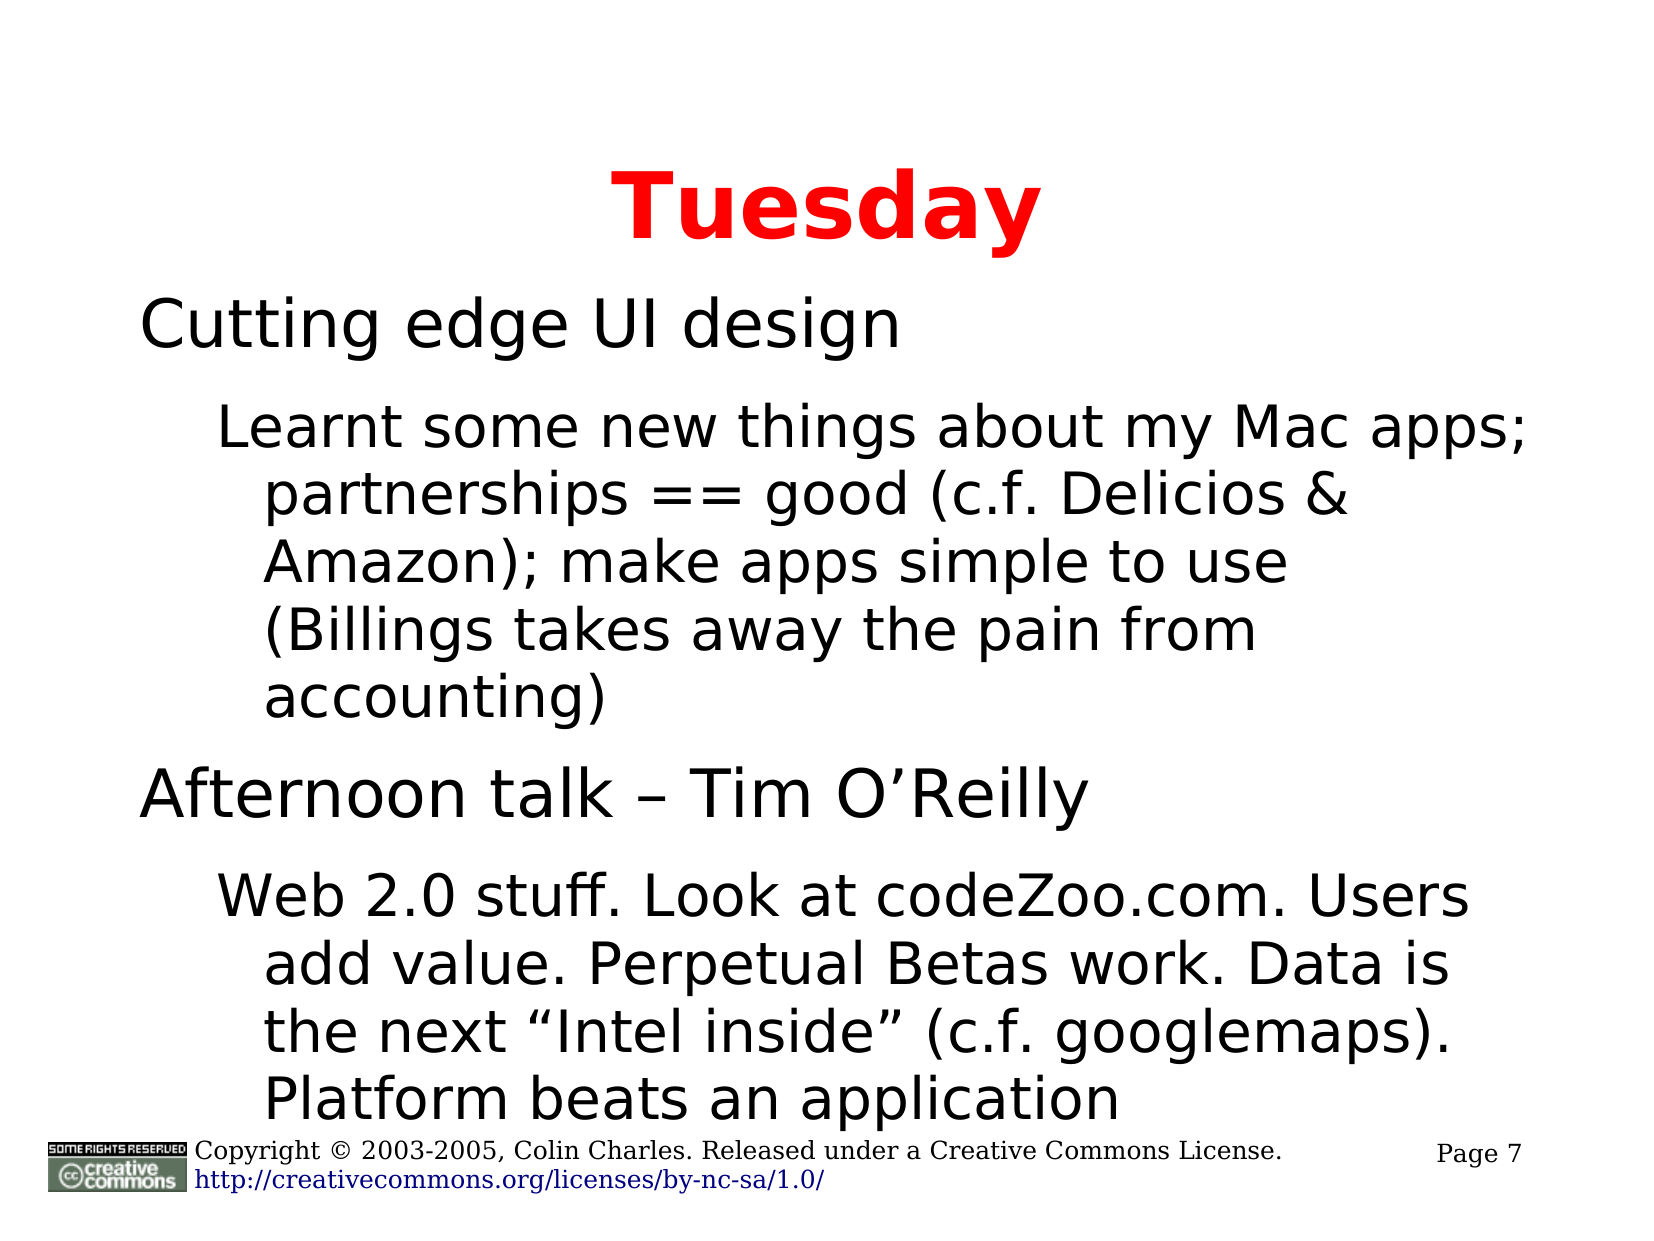

# Tuesday
Cutting edge UI design
Learnt some new things about my Mac apps; partnerships == good (c.f. Delicios & Amazon); make apps simple to use (Billings takes away the pain from accounting)
Afternoon talk – Tim O’Reilly
Web 2.0 stuff. Look at codeZoo.com. Users add value. Perpetual Betas work. Data is the next “Intel inside” (c.f. googlemaps). Platform beats an application